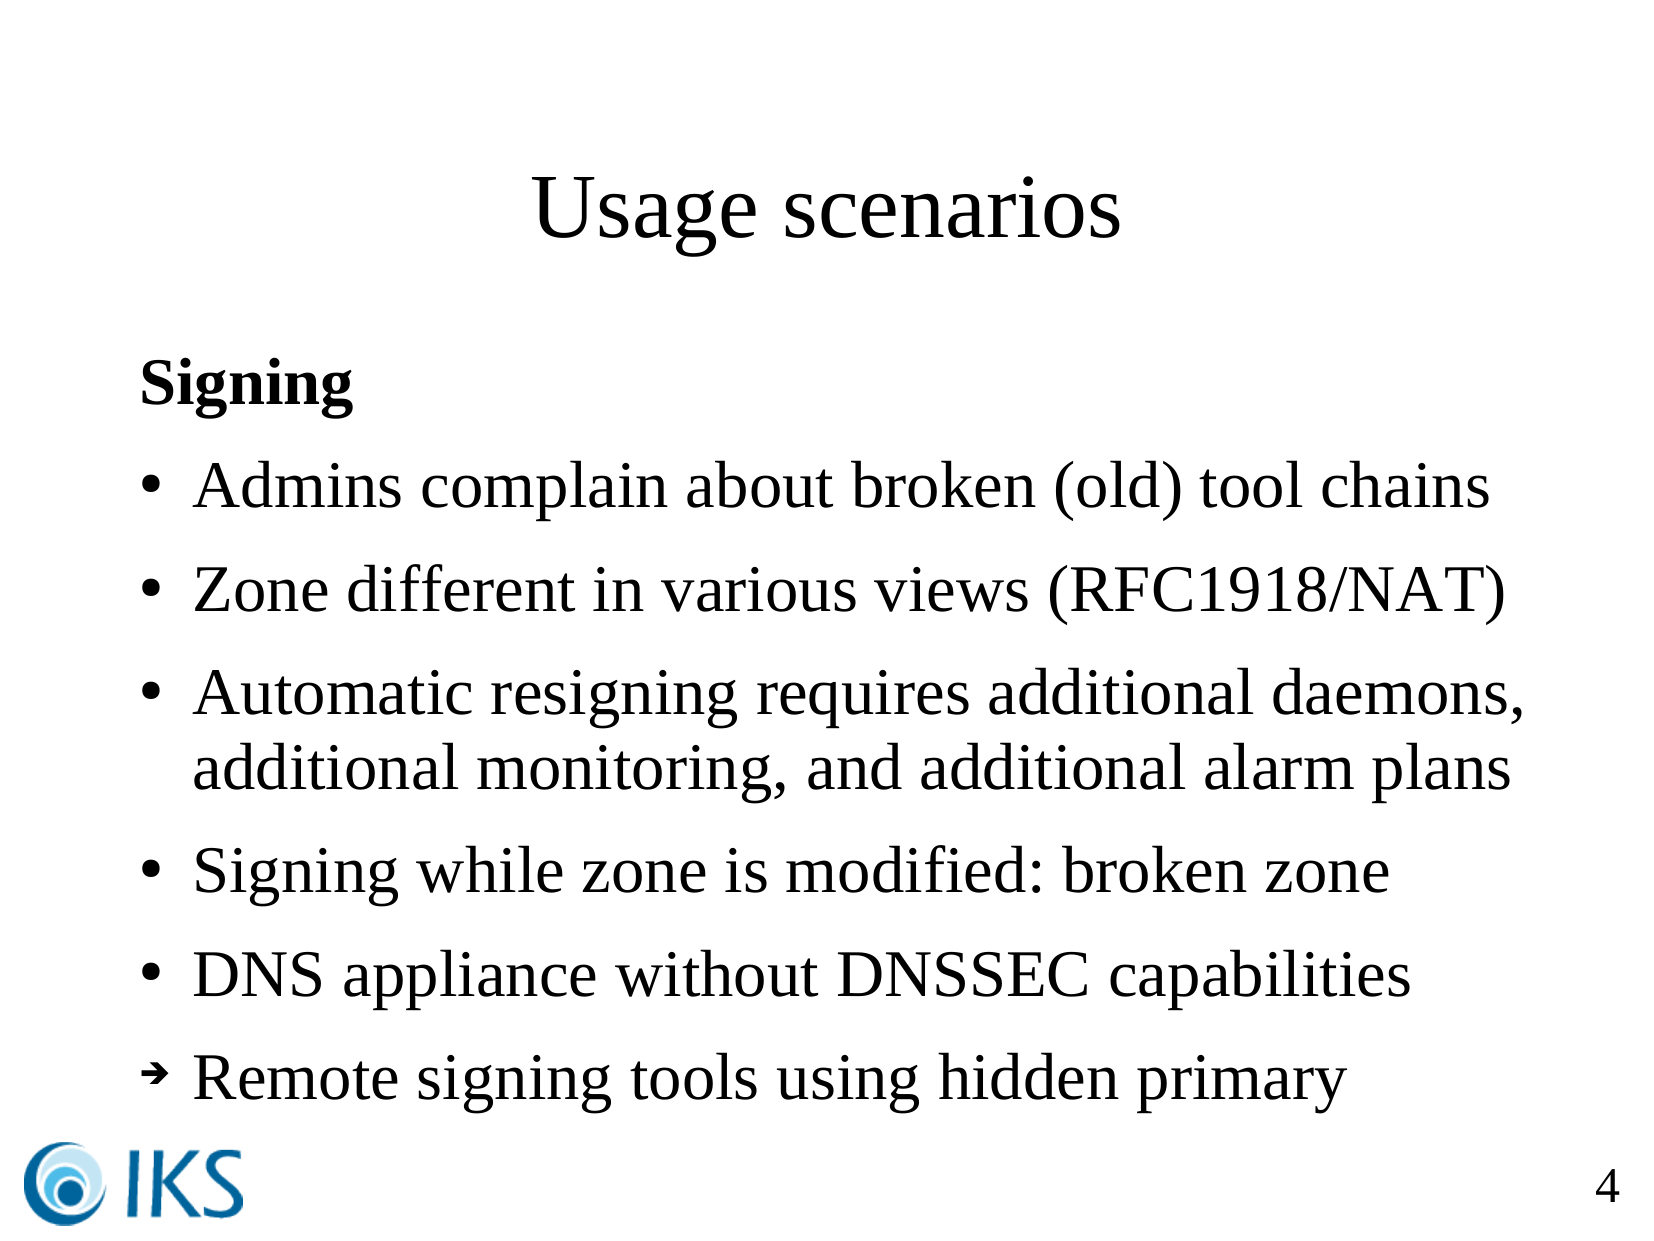

# Usage scenarios
Signing
Admins complain about broken (old) tool chains
Zone different in various views (RFC1918/NAT)
Automatic resigning requires additional daemons, additional monitoring, and additional alarm plans
Signing while zone is modified: broken zone
DNS appliance without DNSSEC capabilities
Remote signing tools using hidden primary